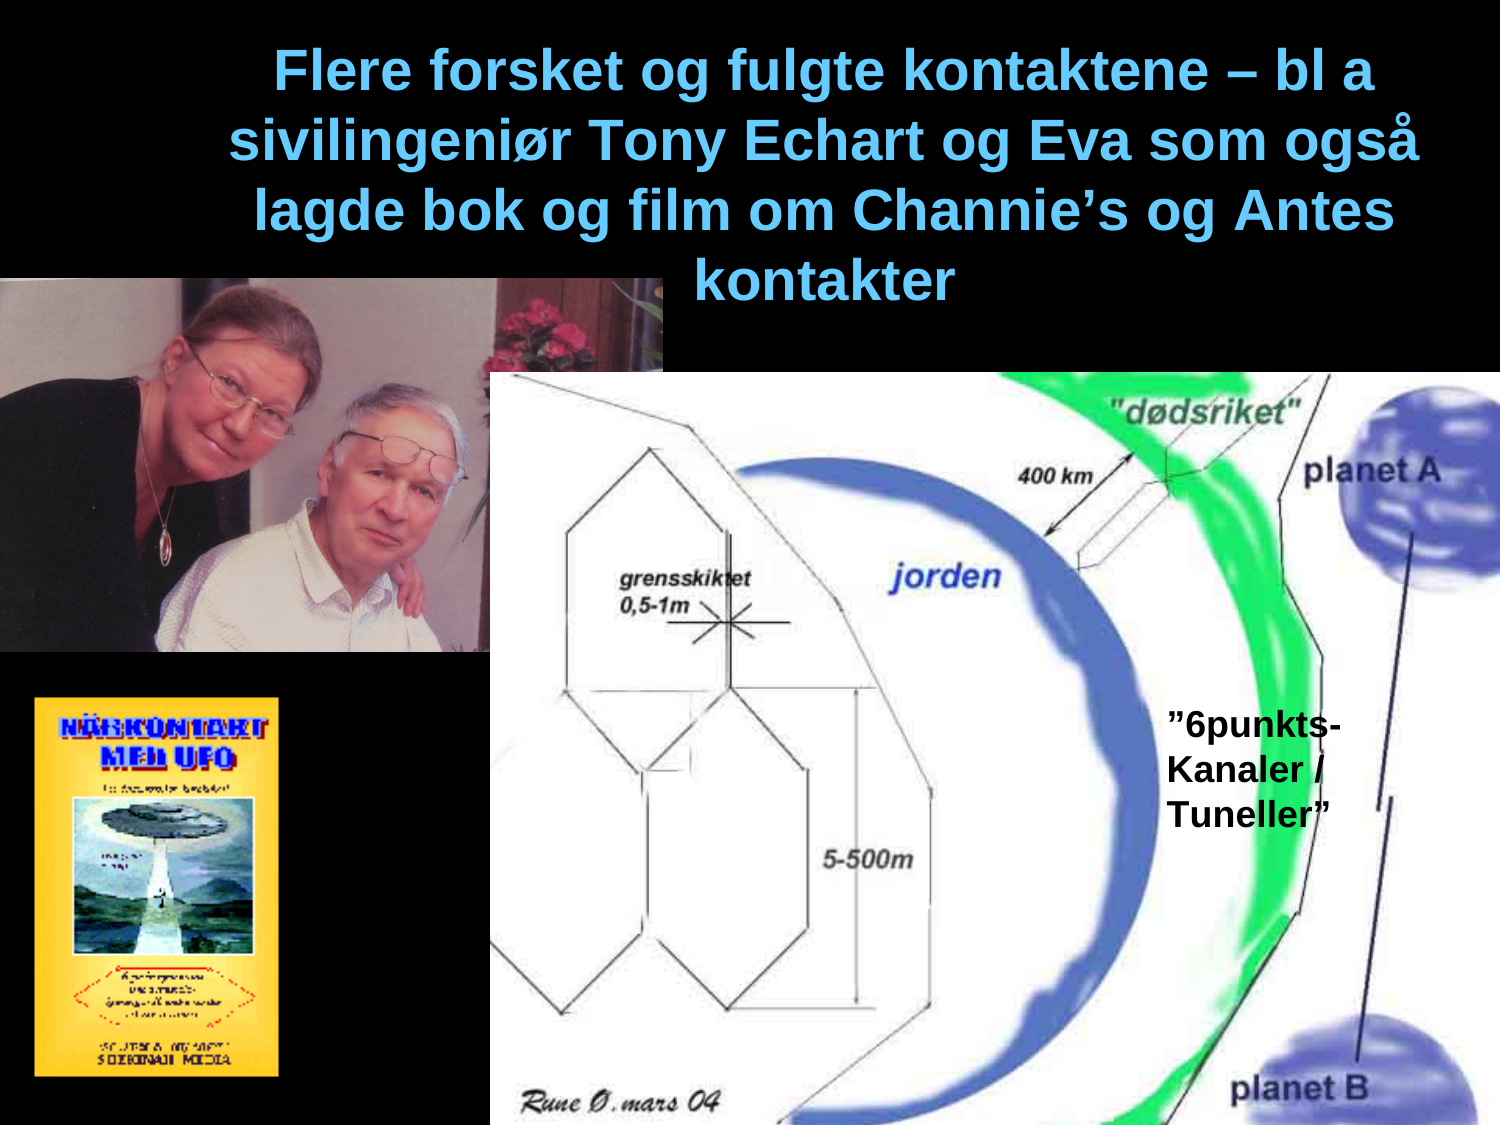

# Flere forsket og fulgte kontaktene – bl a sivilingeniør Tony Echart og Eva som også lagde bok og film om Channie’s og Antes kontakter
”6punkts-
Kanaler /
Tuneller”